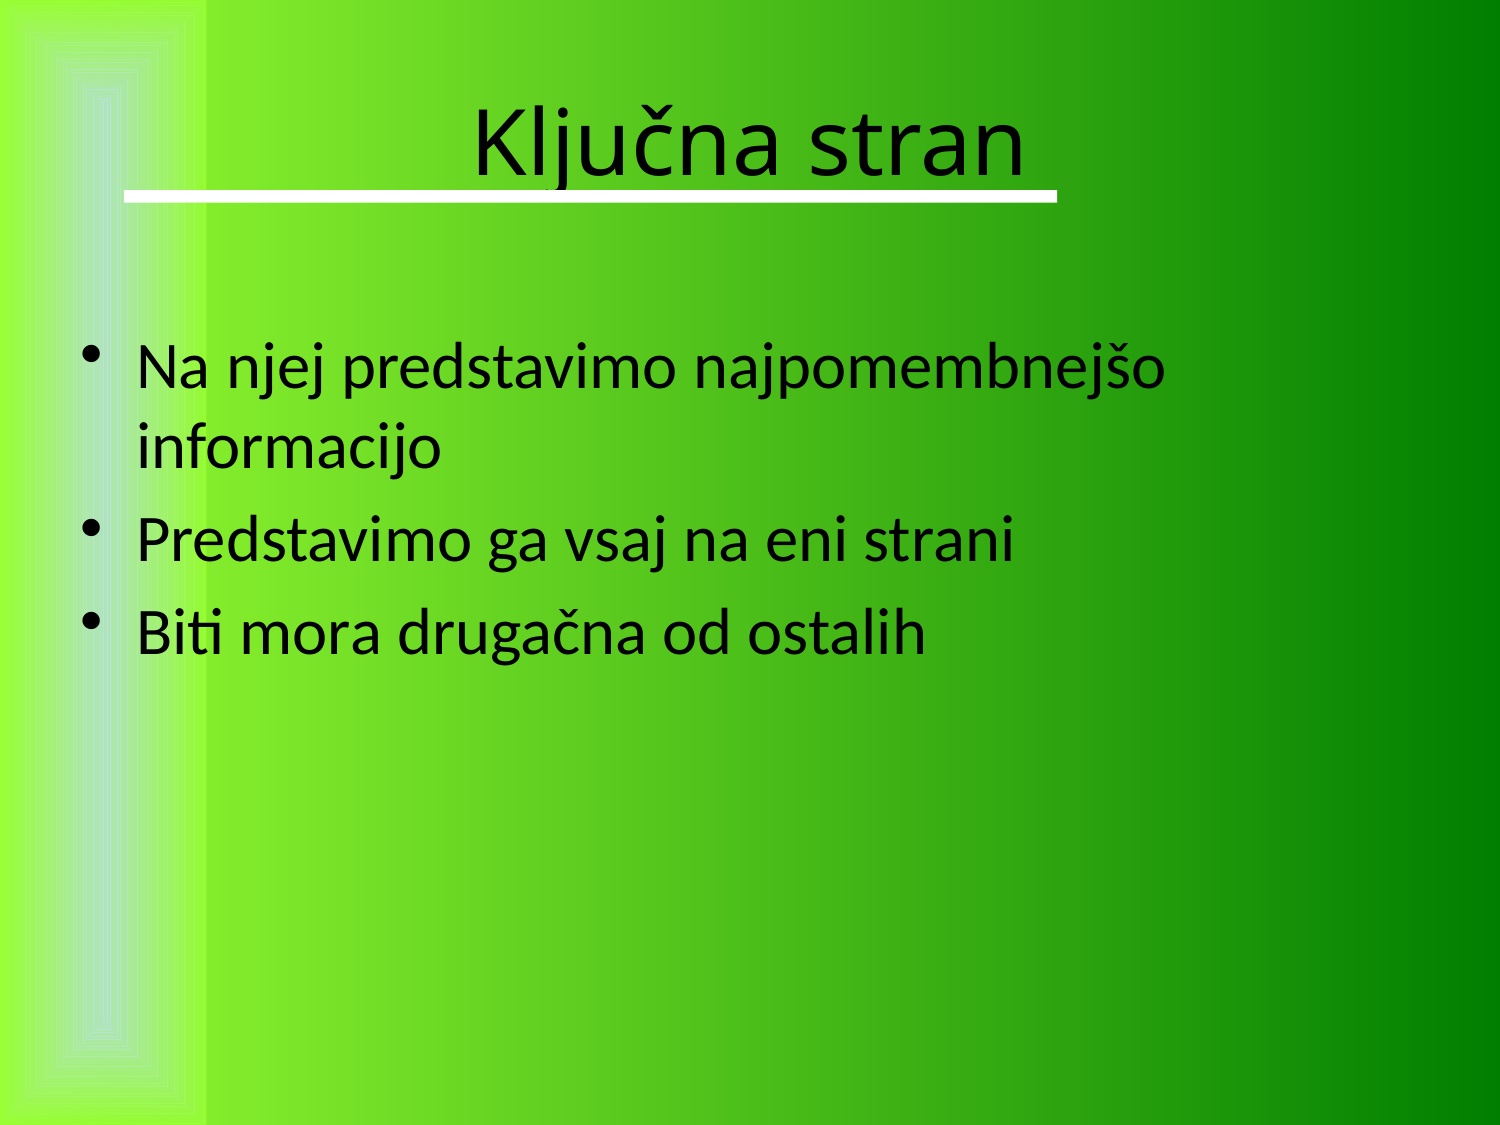

# Ključna stran
Na njej predstavimo najpomembnejšo informacijo
Predstavimo ga vsaj na eni strani
Biti mora drugačna od ostalih